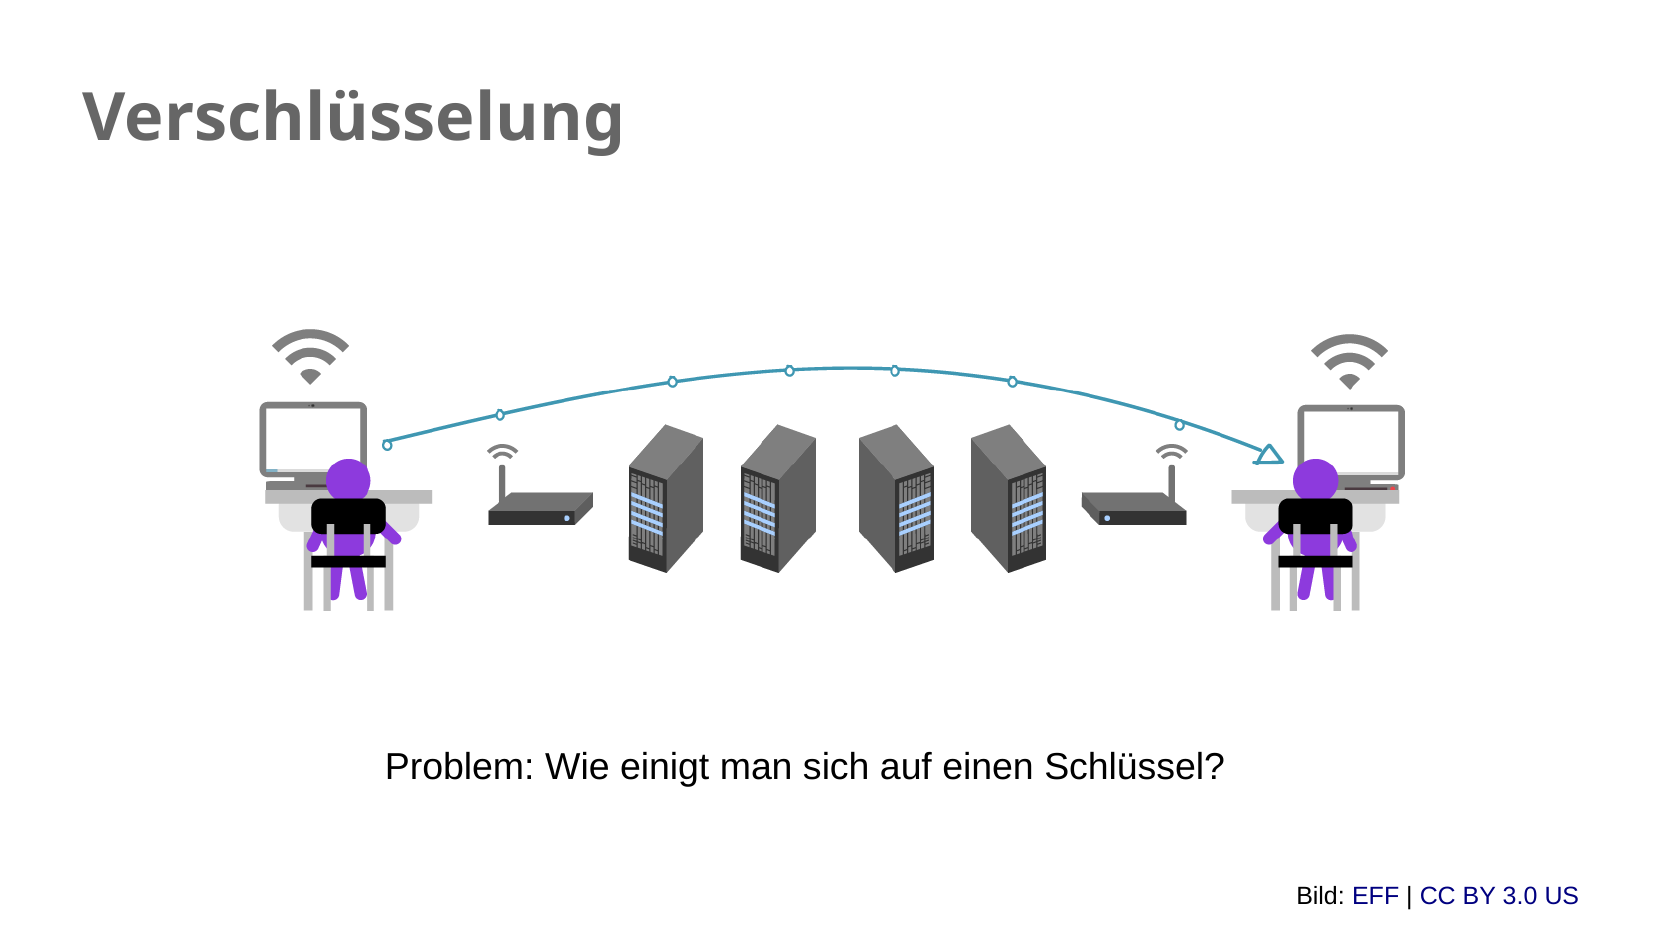

# Verschlüsselung
Problem: Wie einigt man sich auf einen Schlüssel?
Bild: EFF | CC BY 3.0 US